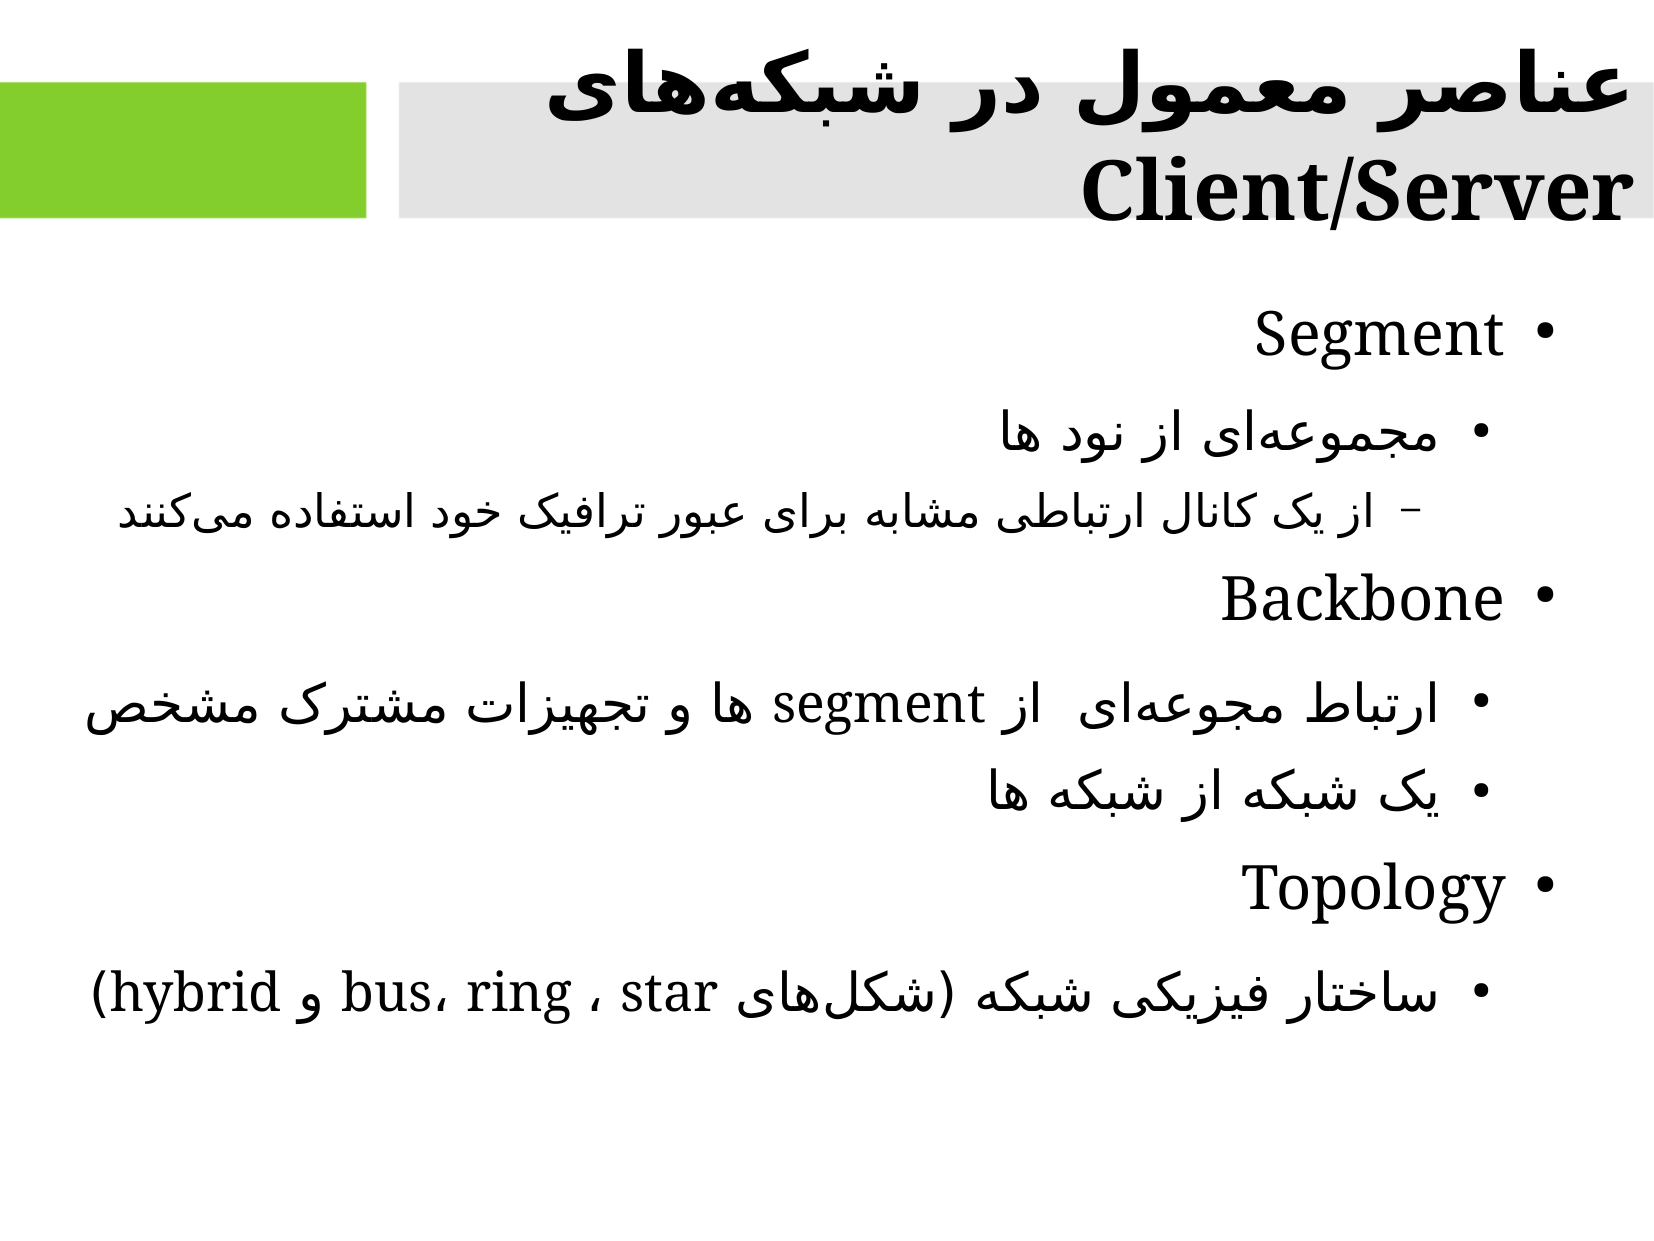

# عناصر معمول در شبکه‌های Client/Server
Segment
مجموعه‌ای از نود ها
از یک کانال ارتباطی مشابه برای عبور ترافیک خود استفاده می‌کنند
Backbone
ارتباط مجوعه‌ای از segment ها و تجهیزات مشترک مشخص
یک شبکه از شبکه ها
Topology
ساختار فیزیکی شبکه (شکل‌های bus، ring ، star و hybrid)